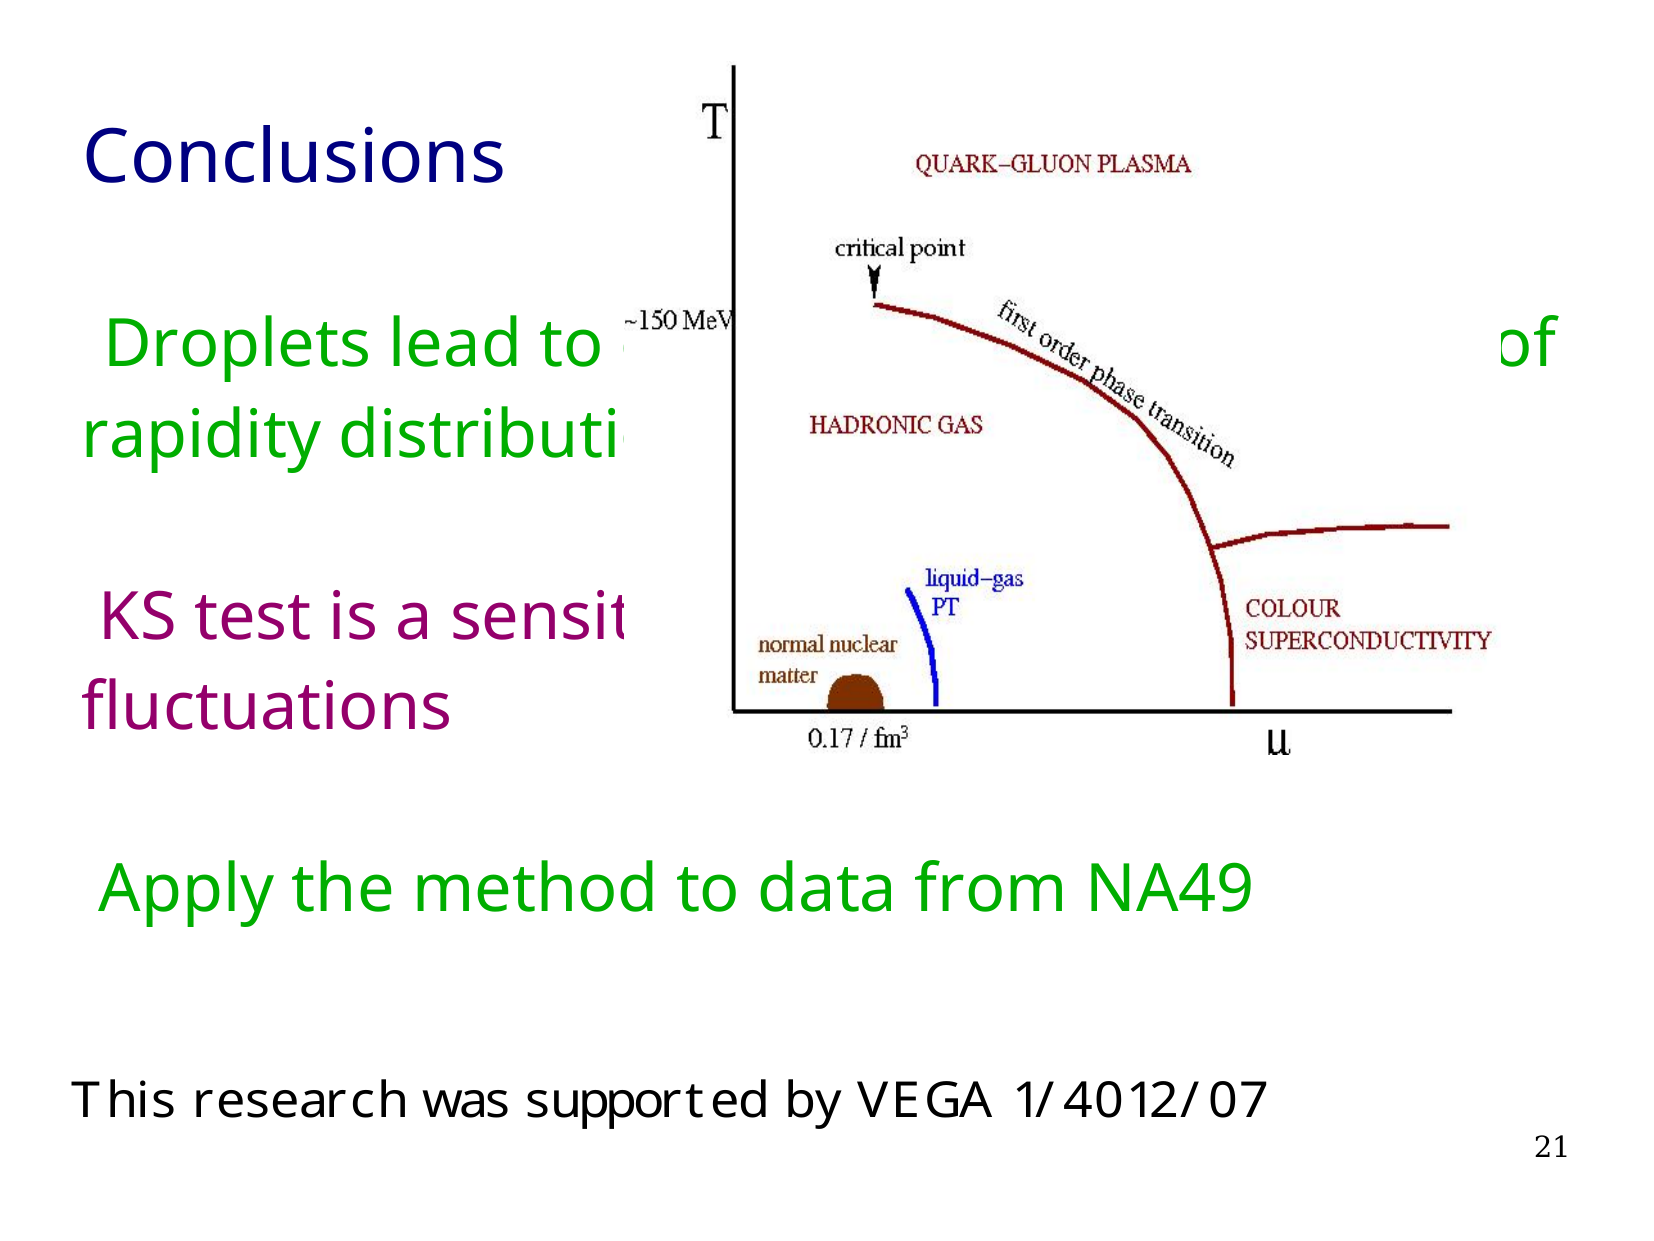

# Conclusions
 Droplets lead to event-by-event fluctuations of rapidity distributions
 KS test is a sensitive tool to study these fluctuations
 Apply the method to data from NA49
Droplets hee
21